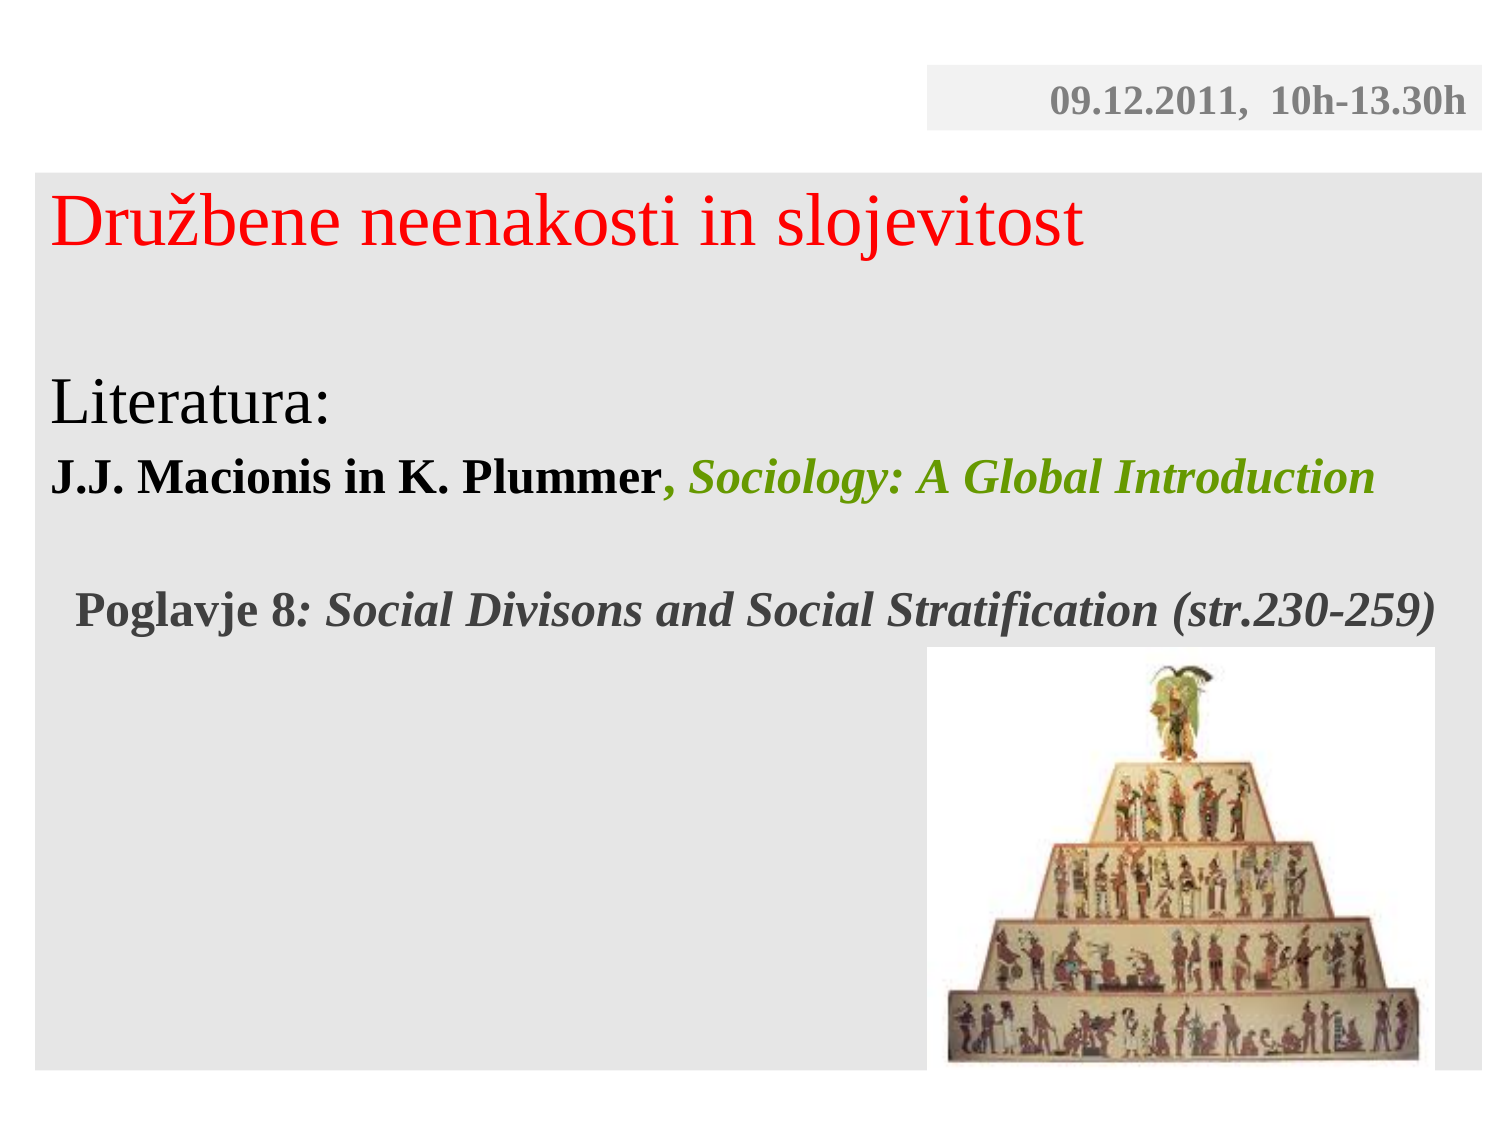

09.12.2011, 10h-13.30h
Družbene neenakosti in slojevitost
Literatura:
J.J. Macionis in K. Plummer, Sociology: A Global Introduction
 Poglavje 8: Social Divisons and Social Stratification (str.230-259)